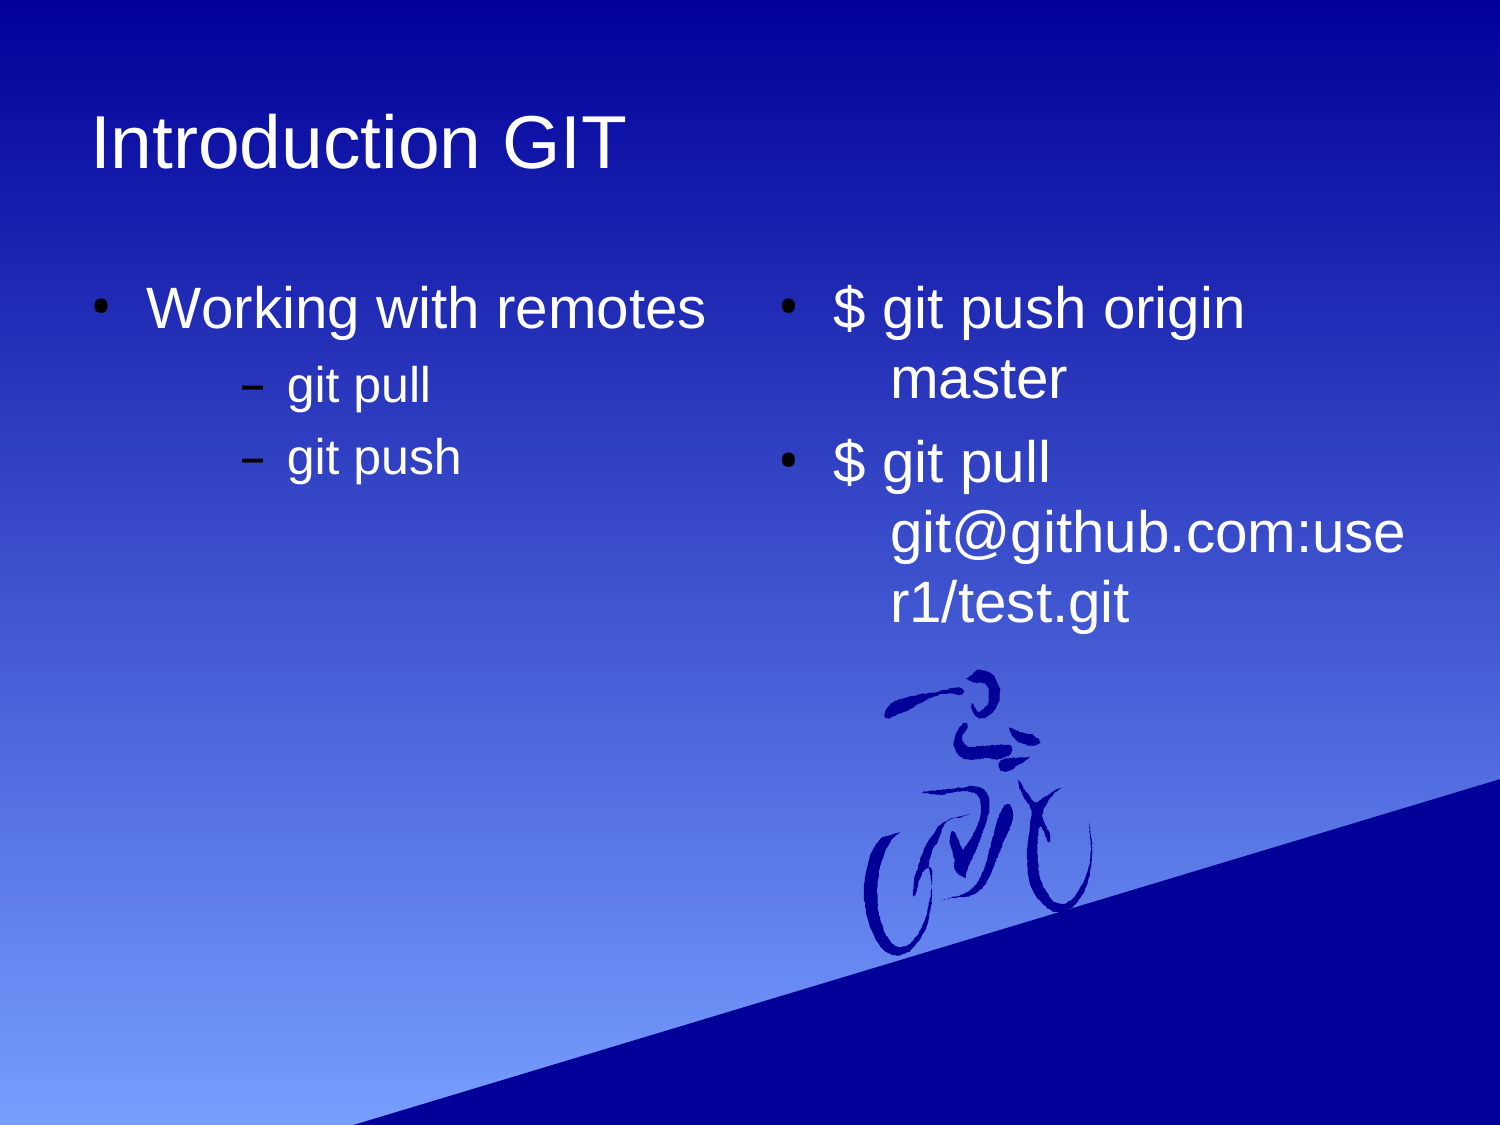

# Introduction GIT
Working with remotes
git pull
git push
$ git push origin master
$ git pull git@github.com:user1/test.git